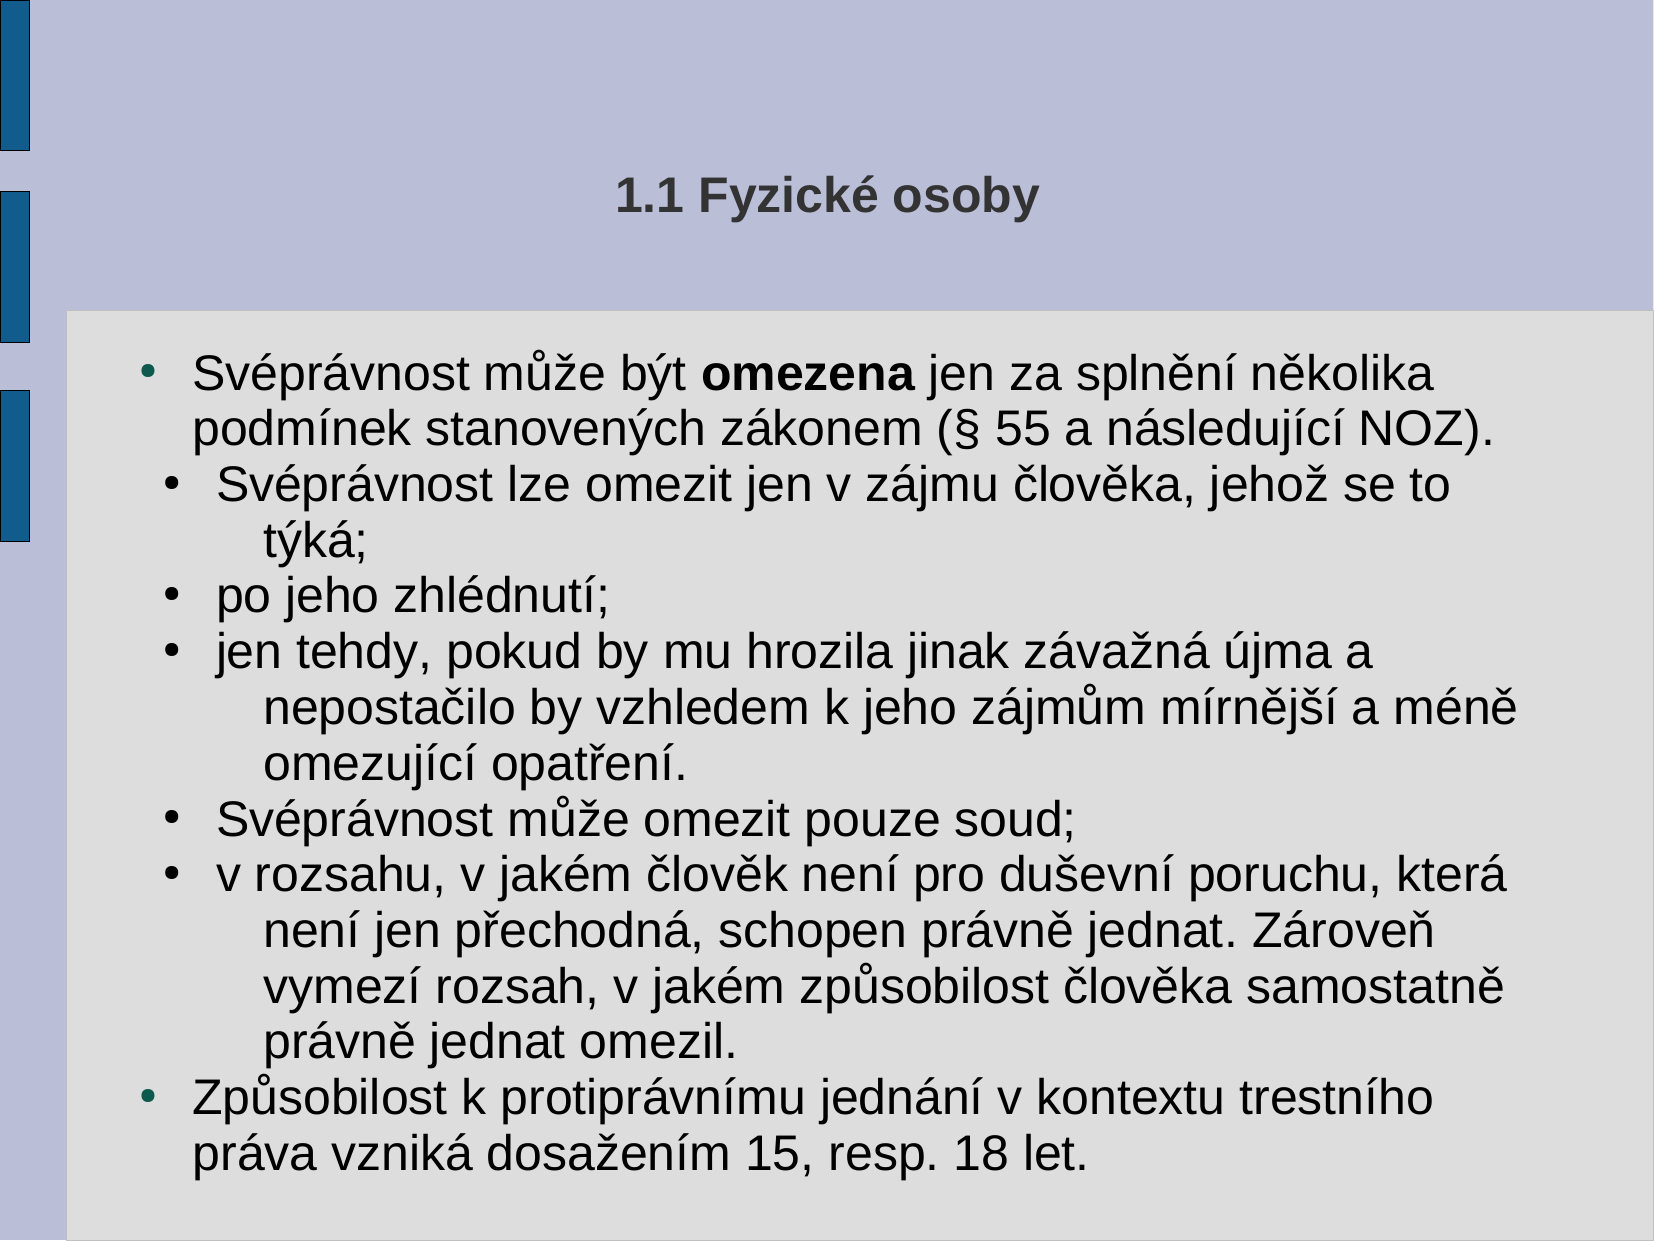

# 1.1 Fyzické osoby
Svéprávnost může být omezena jen za splnění několika podmínek stanovených zákonem (§ 55 a následující NOZ).
Svéprávnost lze omezit jen v zájmu člověka, jehož se to týká;
po jeho zhlédnutí;
jen tehdy, pokud by mu hrozila jinak závažná újma a nepostačilo by vzhledem k jeho zájmům mírnější a méně omezující opatření.
Svéprávnost může omezit pouze soud;
v rozsahu, v jakém člověk není pro duševní poruchu, která není jen přechodná, schopen právně jednat. Zároveň vymezí rozsah, v jakém způsobilost člověka samostatně právně jednat omezil.
Způsobilost k protiprávnímu jednání v kontextu trestního práva vzniká dosažením 15, resp. 18 let.